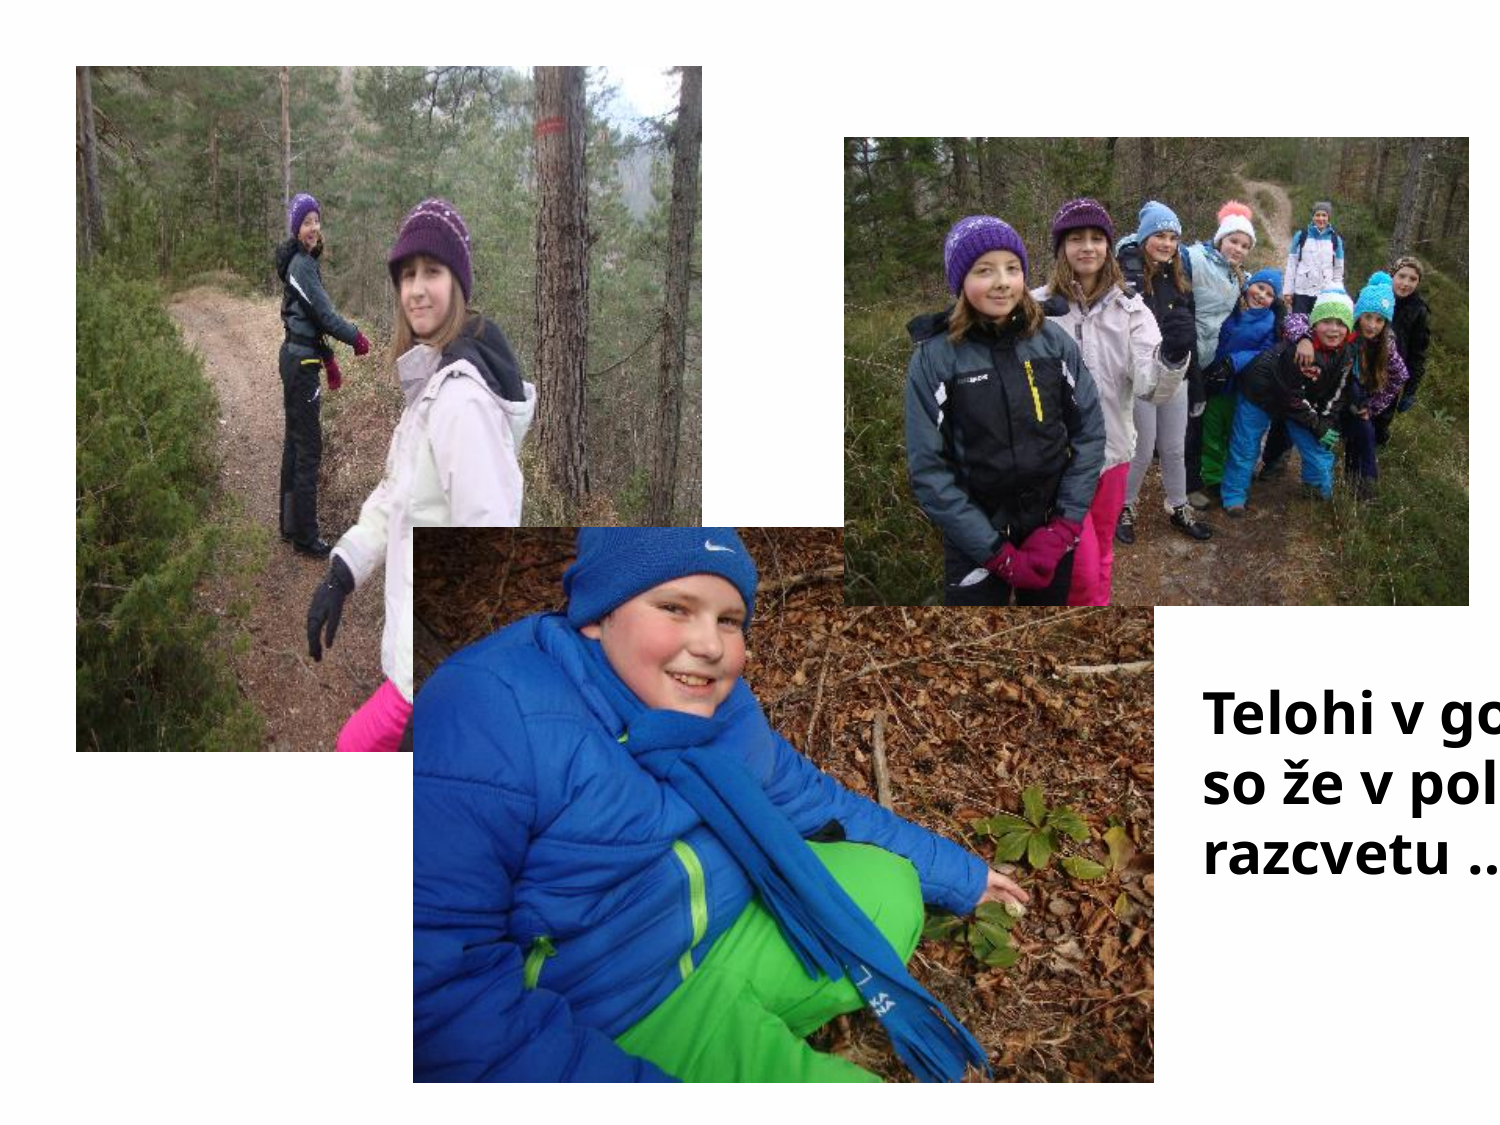

Telohi v gozdu
so že v polnem
razcvetu …